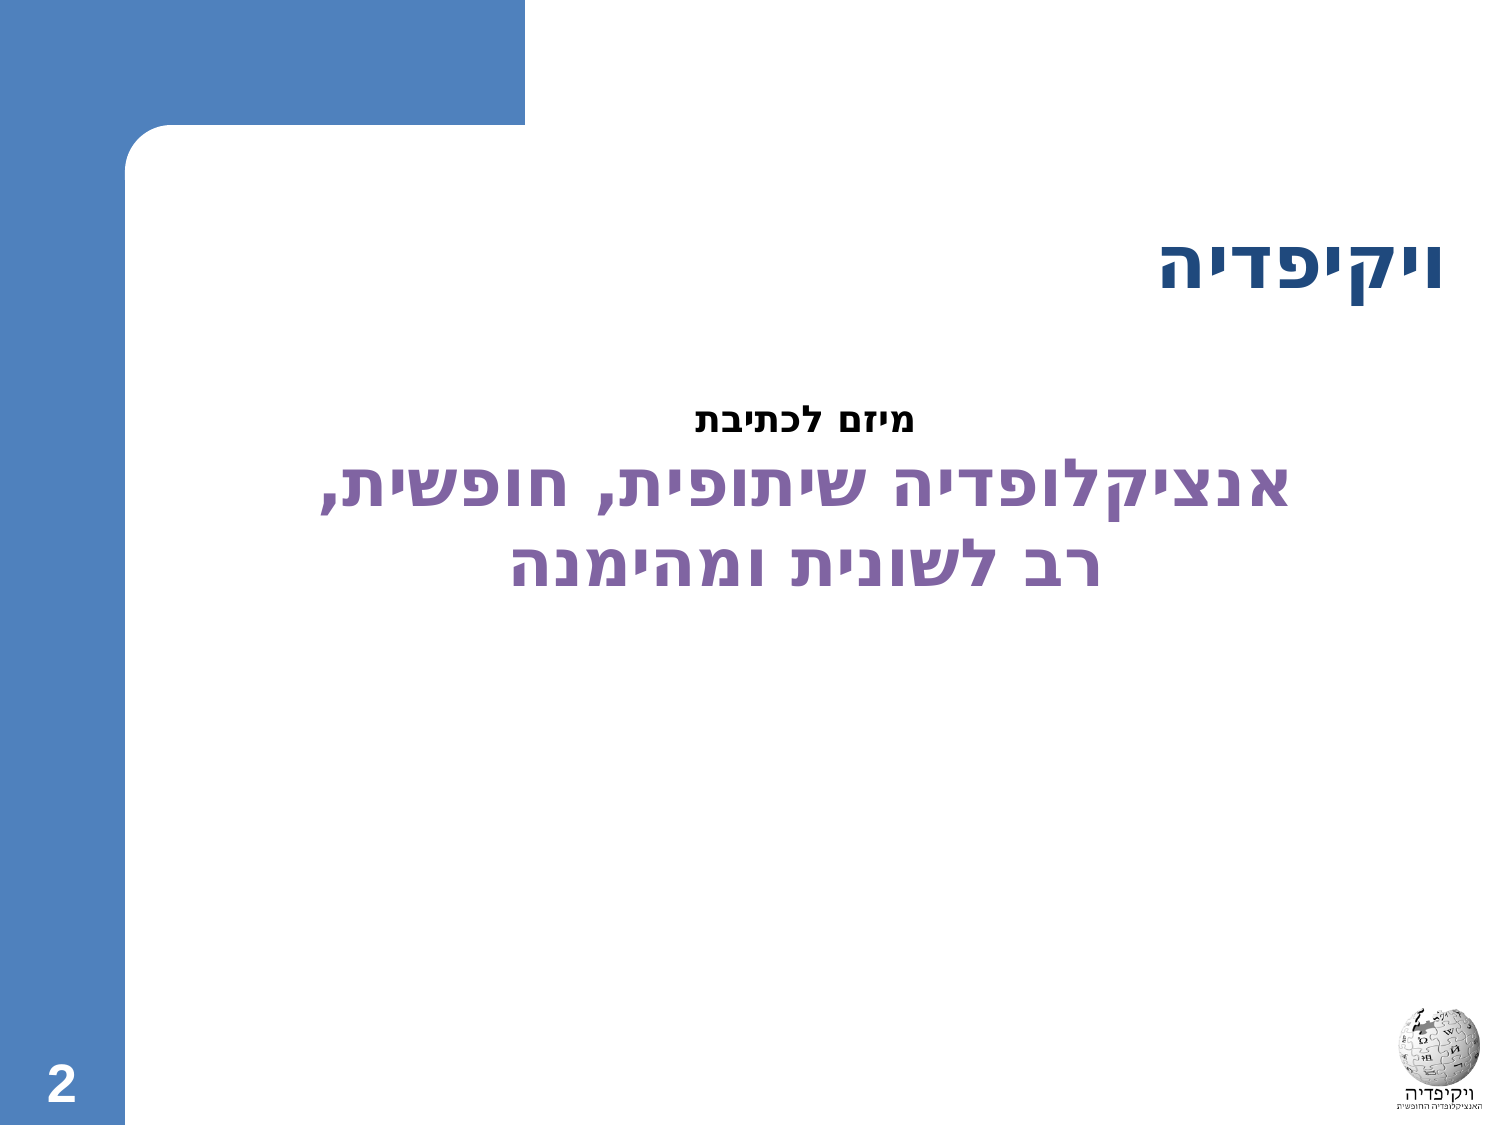

# ויקיפדיה
מיזם לכתיבת
אנציקלופדיה שיתופית, חופשית,
רב לשונית ומהימנה